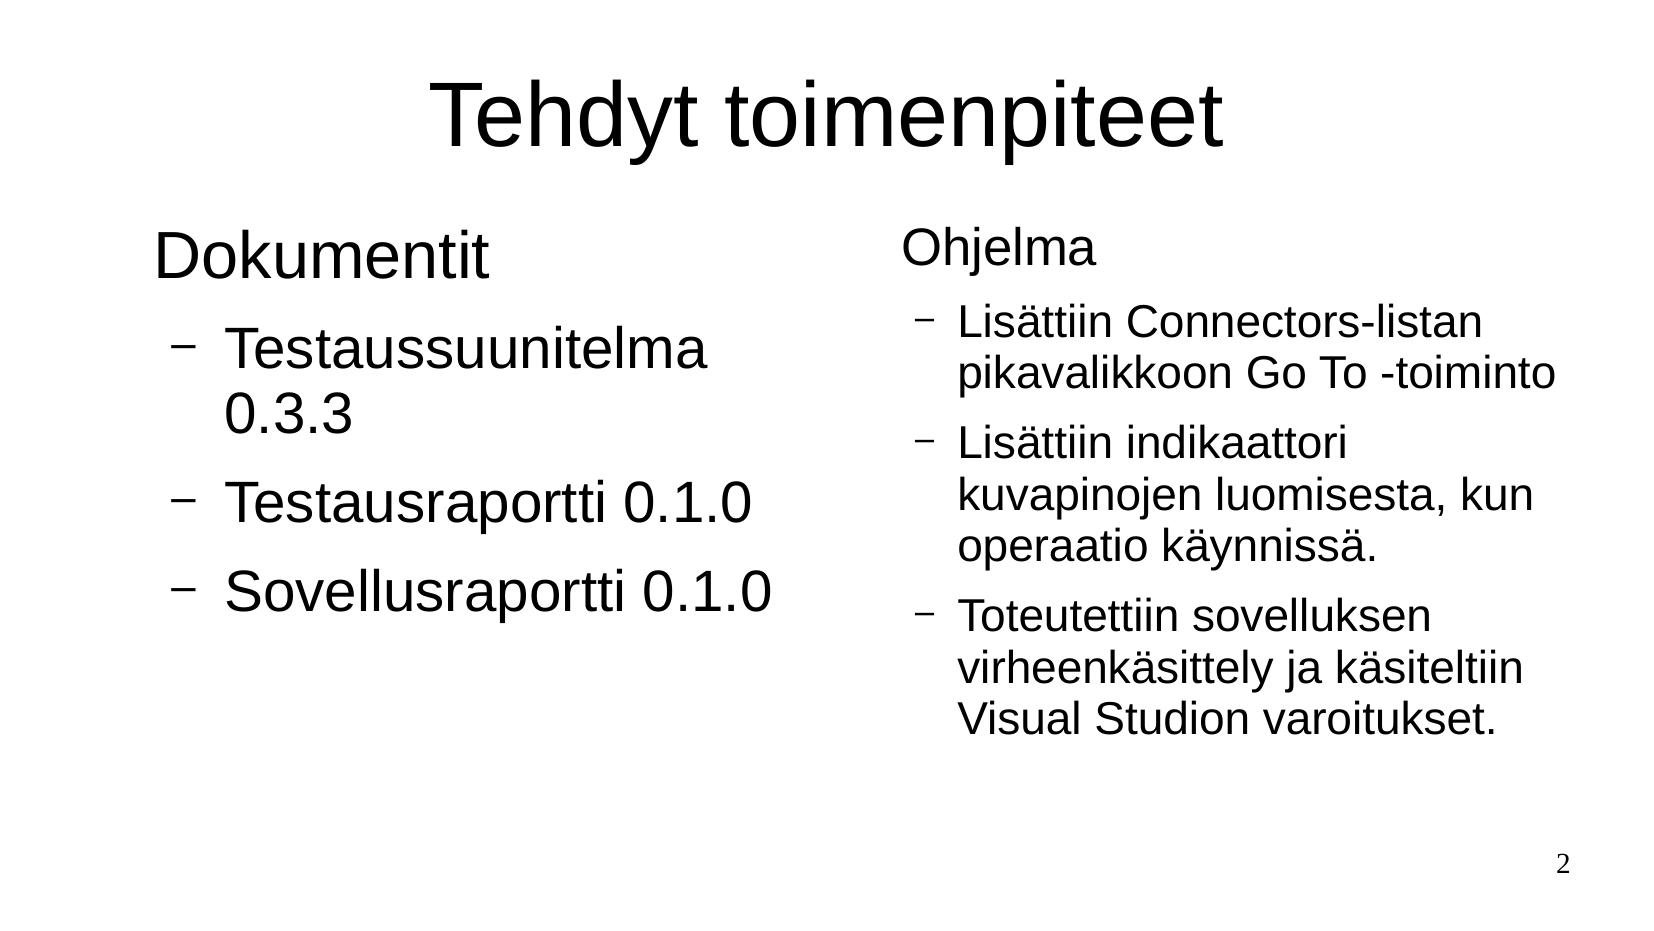

# Tehdyt toimenpiteet
Dokumentit
Testaussuunitelma 0.3.3
Testausraportti 0.1.0
Sovellusraportti 0.1.0
Ohjelma
Lisättiin Connectors-listan pikavalikkoon Go To -toiminto
Lisättiin indikaattori kuvapinojen luomisesta, kun operaatio käynnissä.
Toteutettiin sovelluksen virheenkäsittely ja käsiteltiin Visual Studion varoitukset.
2